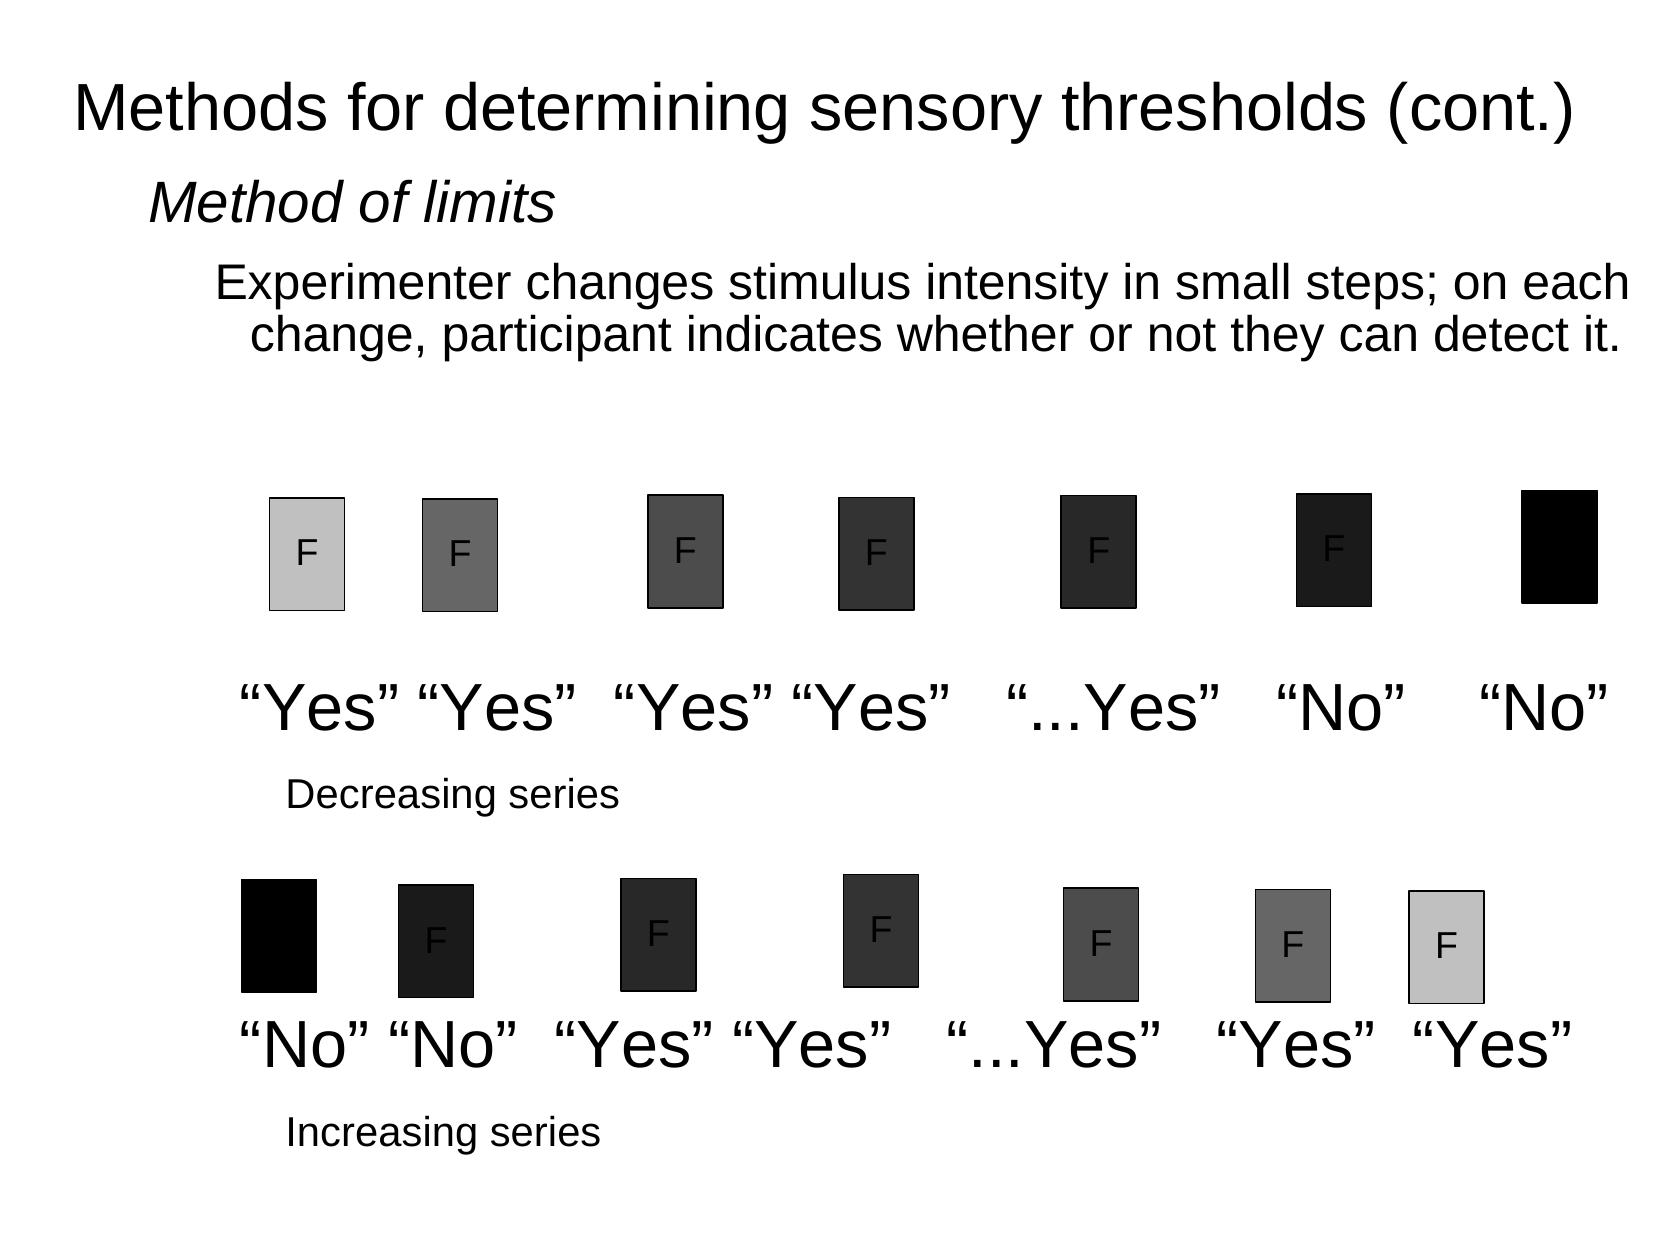

# Methods for determining sensory thresholds (cont.)
 Method of limits
Experimenter changes stimulus intensity in small steps; on each change, participant indicates whether or not they can detect it.
F
F
F
F
F
F
F
 “Yes” “Yes” “Yes” “Yes” “...Yes” “No” “No”
Decreasing series
F
F
F
F
F
F
F
 “No” “No” “Yes” “Yes” “...Yes” “Yes” “Yes”
Increasing series